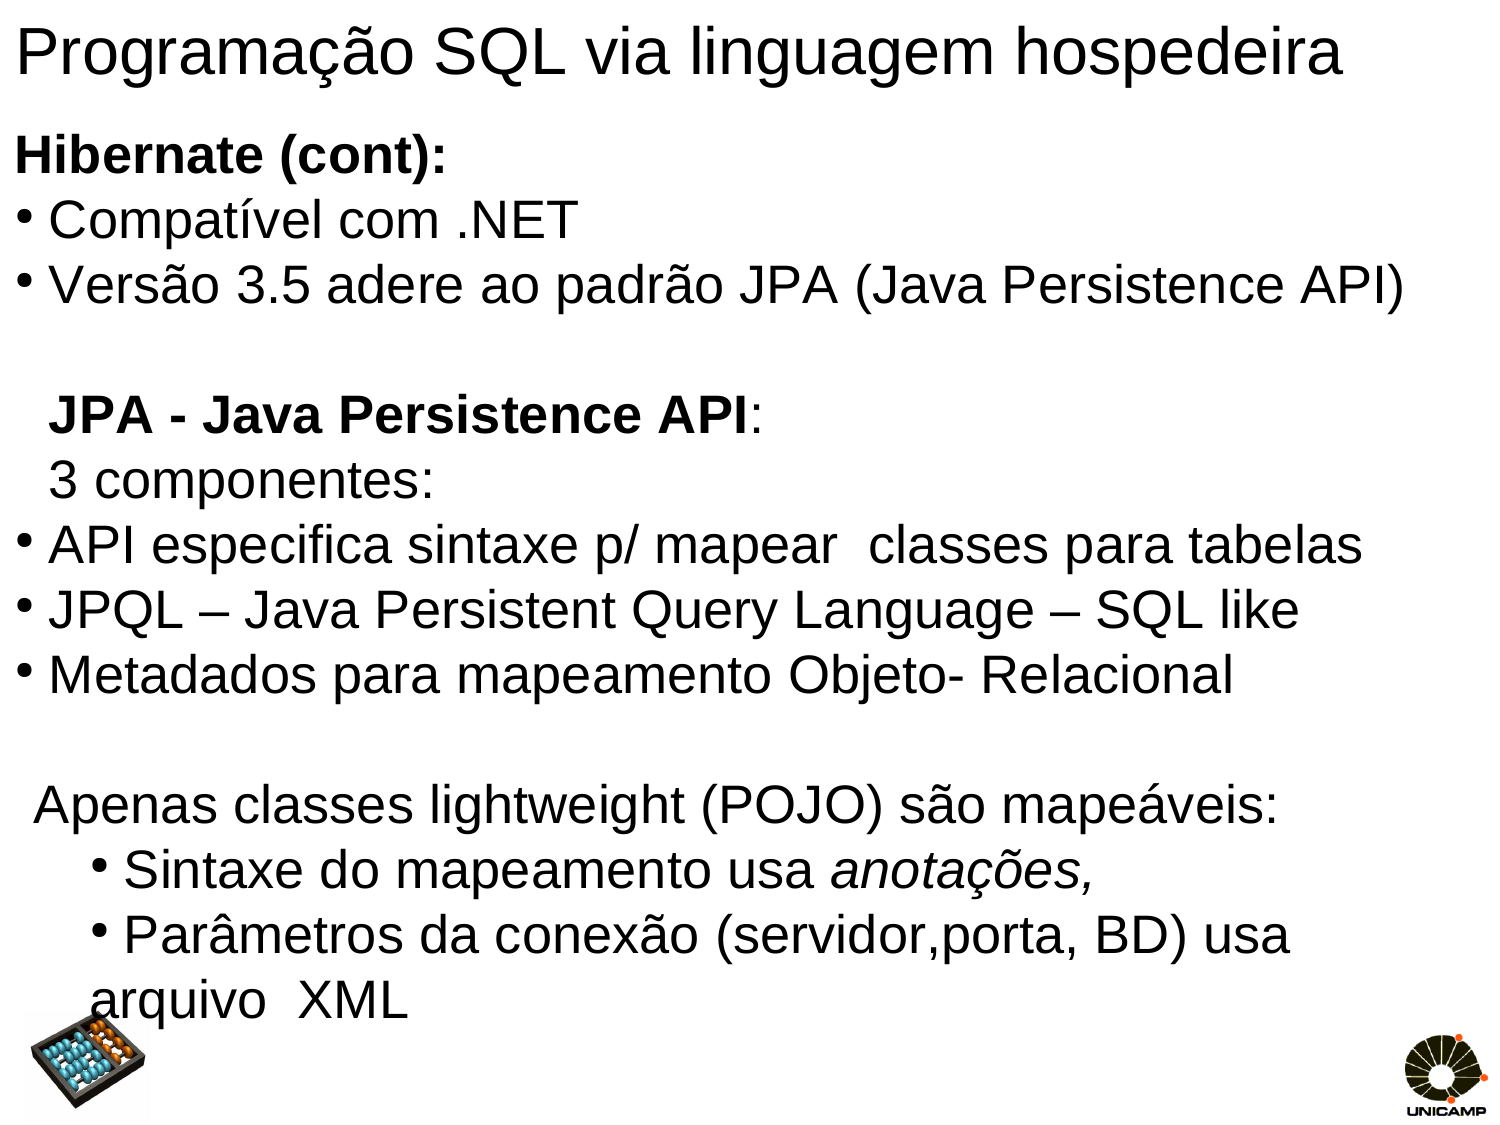

Programação SQL via linguagem hospedeira
Hibernate (cont):
 Compatível com .NET
 Versão 3.5 adere ao padrão JPA (Java Persistence API)
 JPA - Java Persistence API:
 3 componentes:
 API especifica sintaxe p/ mapear classes para tabelas
 JPQL – Java Persistent Query Language – SQL like
 Metadados para mapeamento Objeto- Relacional
Apenas classes lightweight (POJO) são mapeáveis:
 Sintaxe do mapeamento usa anotações,
 Parâmetros da conexão (servidor,porta, BD) usa arquivo XML